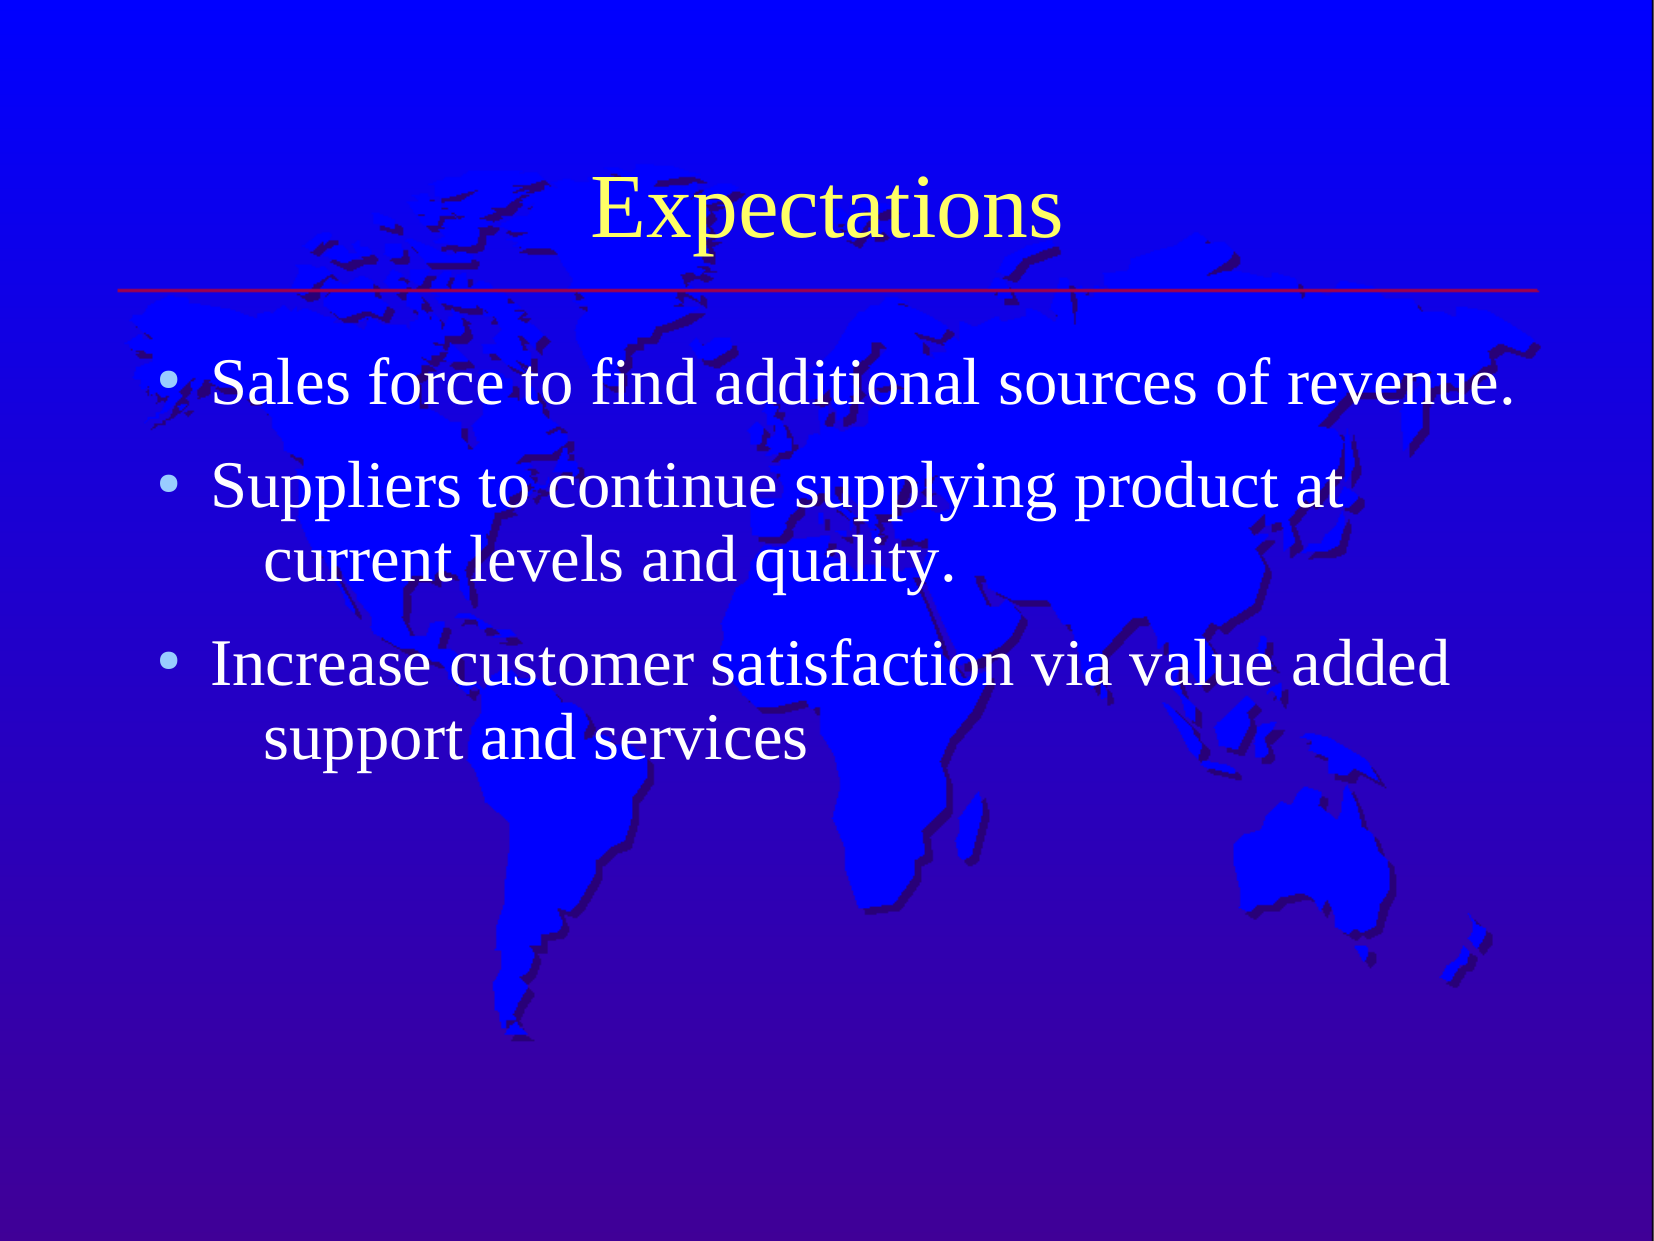

# Expectations
Sales force to find additional sources of revenue.
Suppliers to continue supplying product at current levels and quality.
Increase customer satisfaction via value added support and services